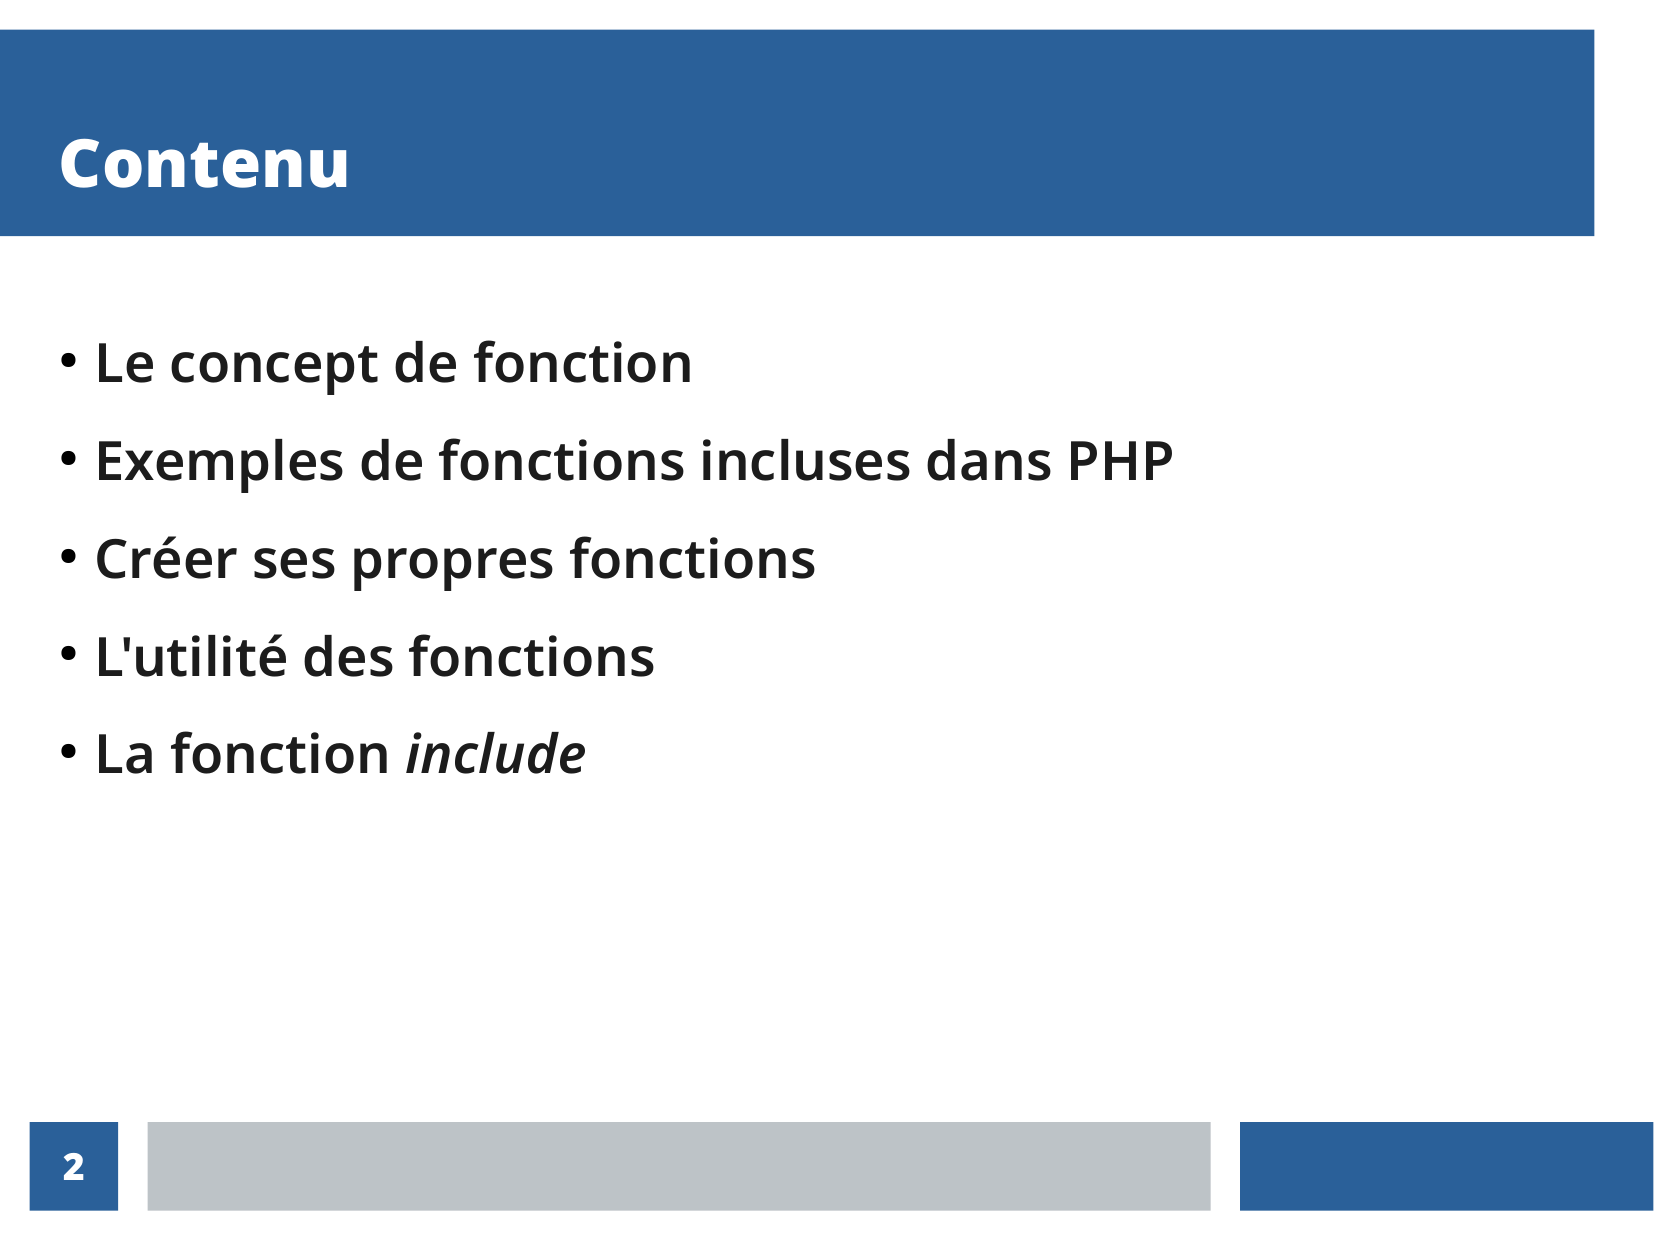

# Contenu
Le concept de fonction
Exemples de fonctions incluses dans PHP
Créer ses propres fonctions
L'utilité des fonctions
La fonction include
2